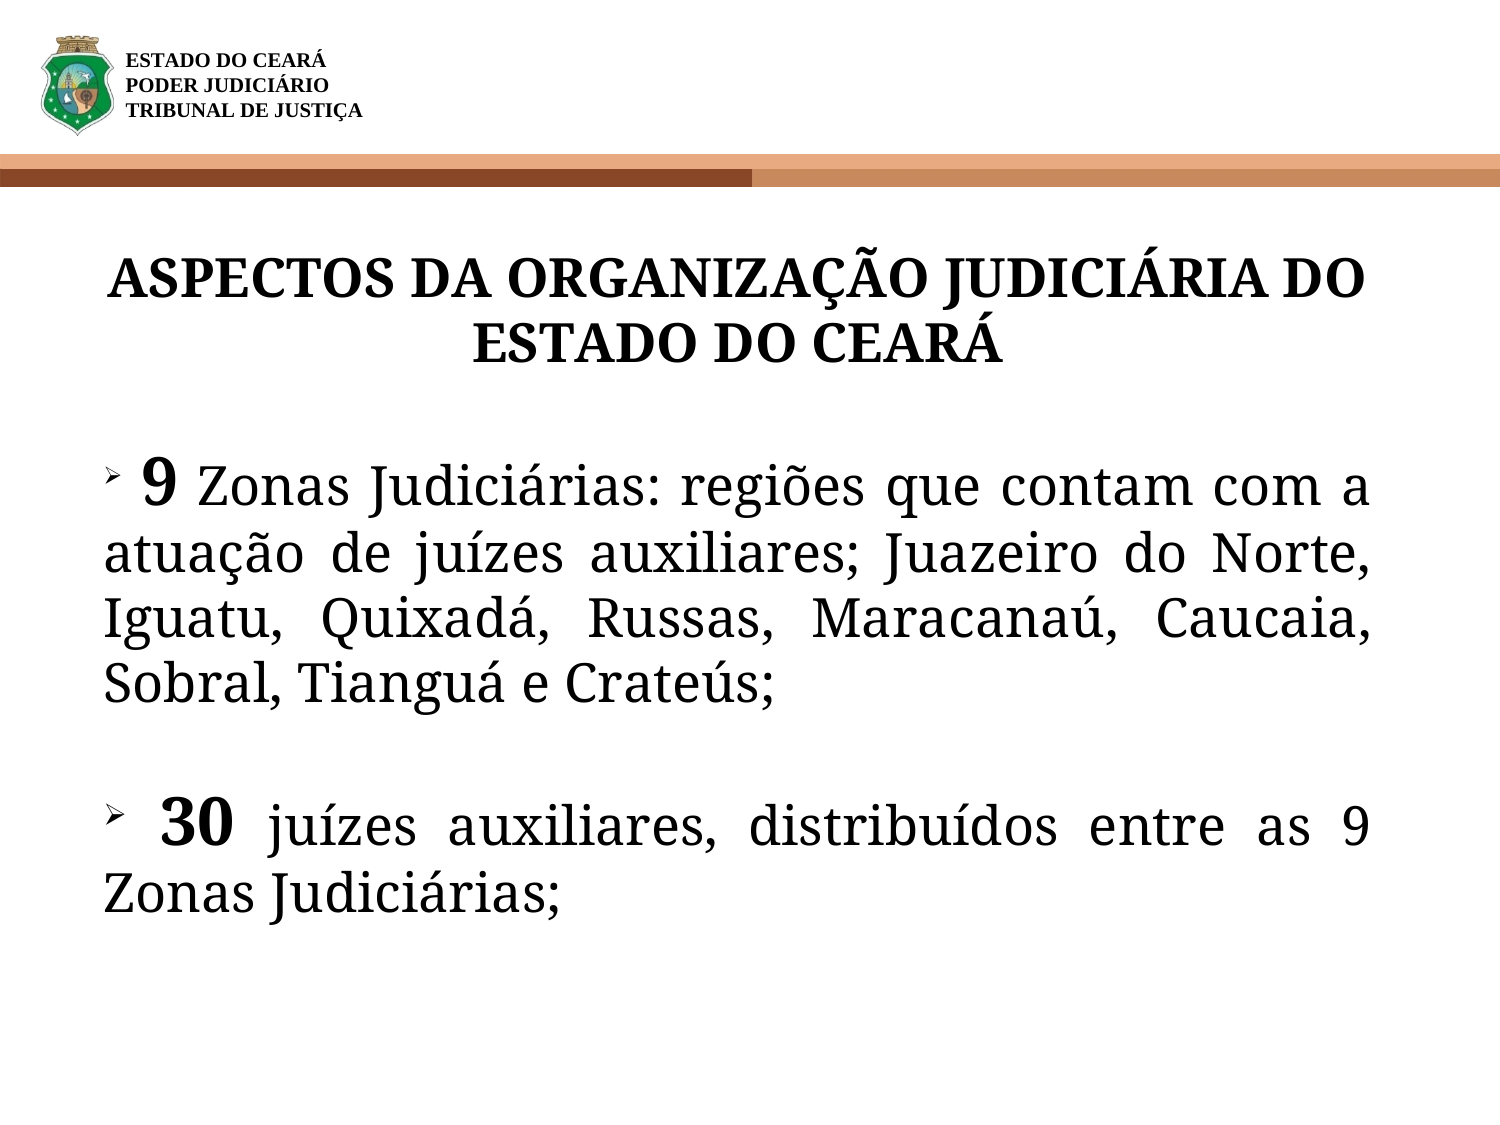

ASPECTOS DA ORGANIZAÇÃO JUDICIÁRIA DO ESTADO DO CEARÁ
 9 Zonas Judiciárias: regiões que contam com a atuação de juízes auxiliares; Juazeiro do Norte, Iguatu, Quixadá, Russas, Maracanaú, Caucaia, Sobral, Tianguá e Crateús;
 30 juízes auxiliares, distribuídos entre as 9 Zonas Judiciárias;